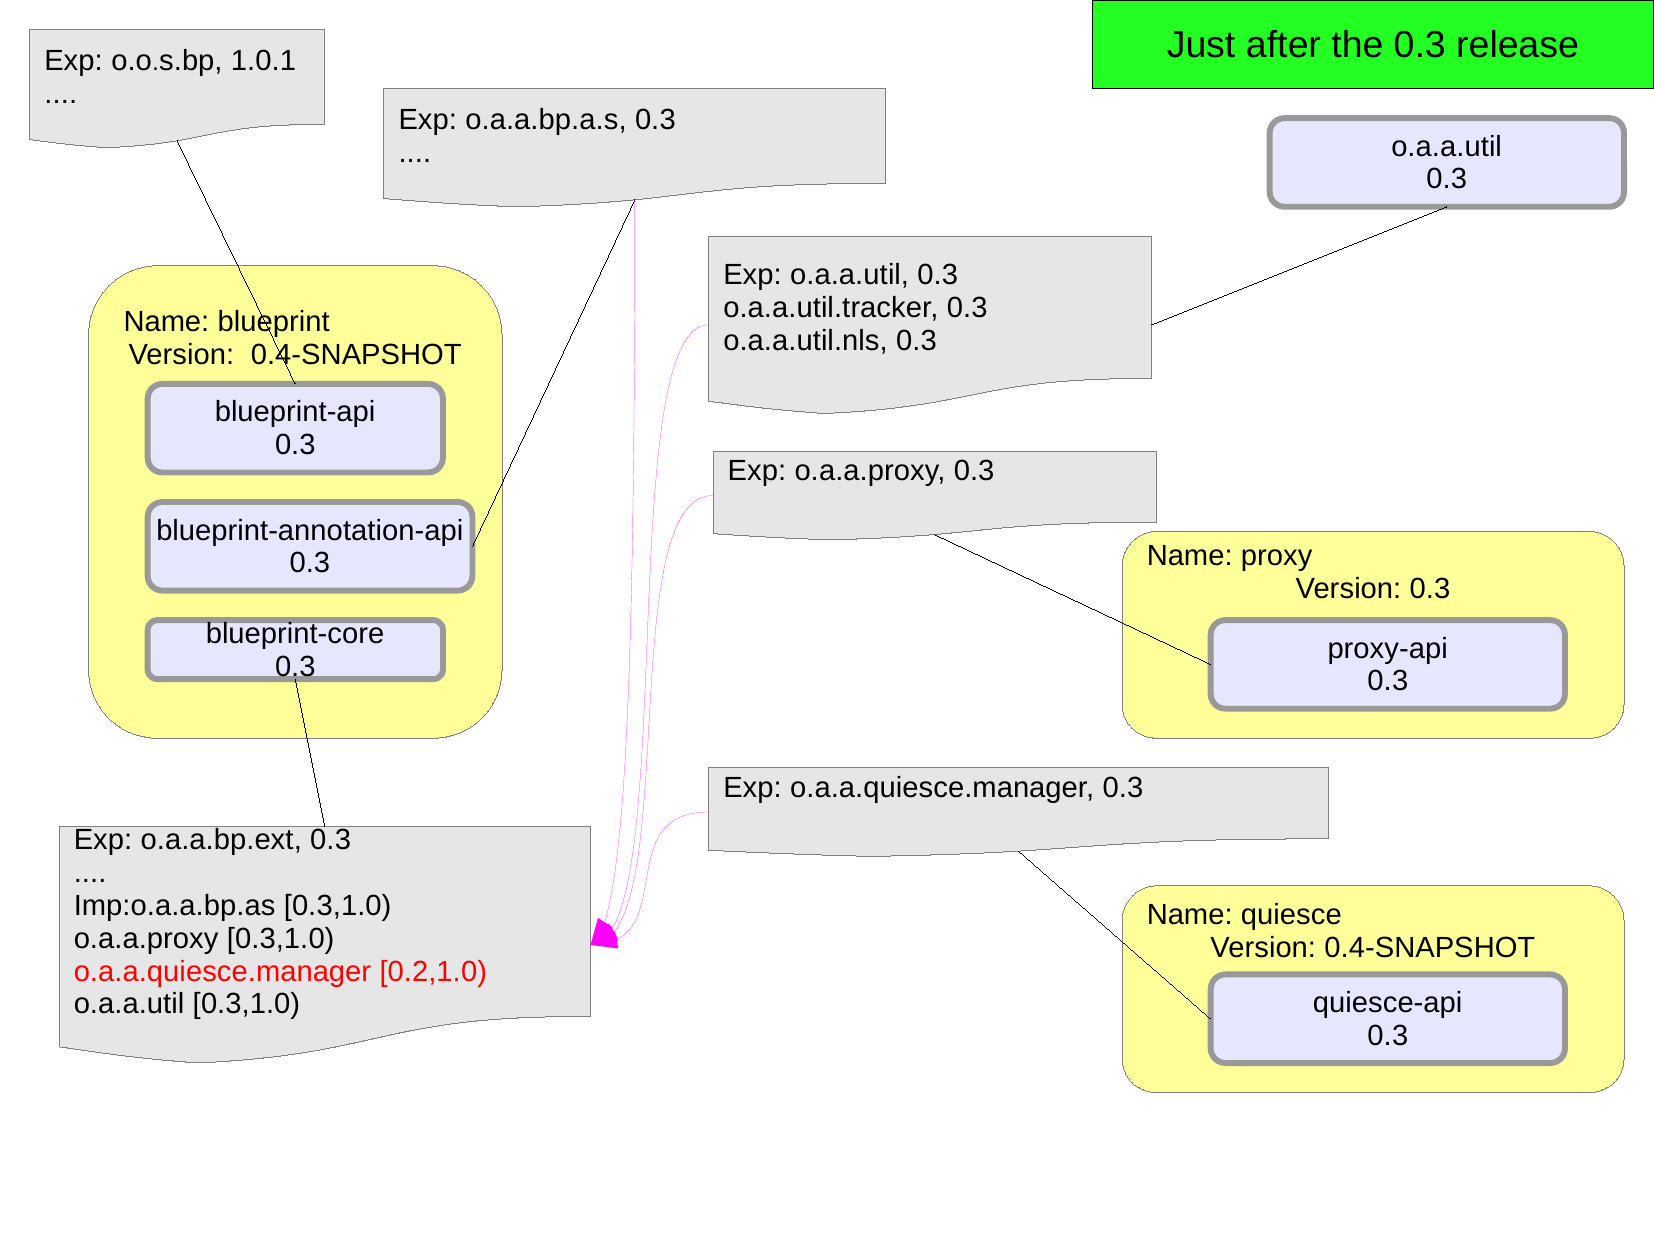

Just after the 0.3 release
Exp: o.o.s.bp, 1.0.1
....
Exp: o.a.a.bp.a.s, 0.3
....
o.a.a.util
0.3
Exp: o.a.a.util, 0.3
o.a.a.util.tracker, 0.3
o.a.a.util.nls, 0.3
Name: blueprint
Version: 0.4-SNAPSHOT
blueprint-api
0.3
Exp: o.a.a.proxy, 0.3
blueprint-annotation-api
0.3
Name: proxy
Version: 0.3
proxy-api
0.3
blueprint-core
0.3
Exp: o.a.a.quiesce.manager, 0.3
Exp: o.a.a.bp.ext, 0.3
....
Imp:o.a.a.bp.as [0.3,1.0)
o.a.a.proxy [0.3,1.0)
o.a.a.quiesce.manager [0.2,1.0)
o.a.a.util [0.3,1.0)
Name: quiesce
Version: 0.4-SNAPSHOT
quiesce-api
0.3